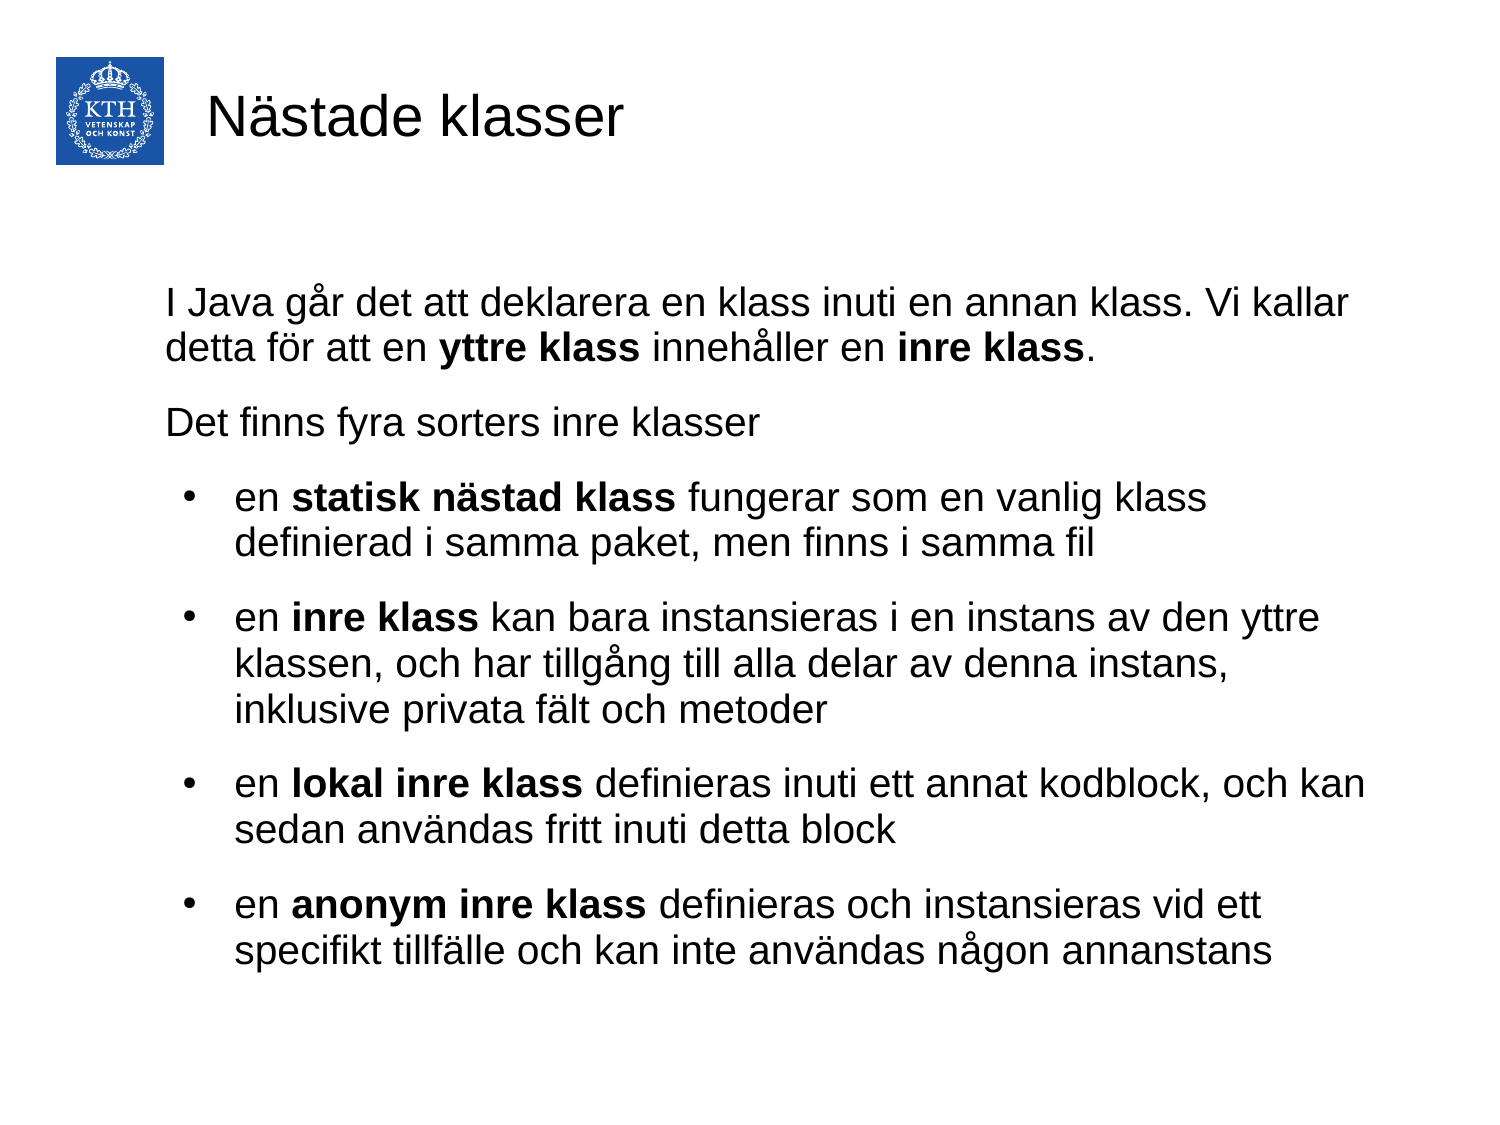

# Nästade klasser
I Java går det att deklarera en klass inuti en annan klass. Vi kallar detta för att en yttre klass innehåller en inre klass.
Det finns fyra sorters inre klasser
en statisk nästad klass fungerar som en vanlig klass definierad i samma paket, men finns i samma fil
en inre klass kan bara instansieras i en instans av den yttre klassen, och har tillgång till alla delar av denna instans, inklusive privata fält och metoder
en lokal inre klass definieras inuti ett annat kodblock, och kan sedan användas fritt inuti detta block
en anonym inre klass definieras och instansieras vid ett specifikt tillfälle och kan inte användas någon annanstans